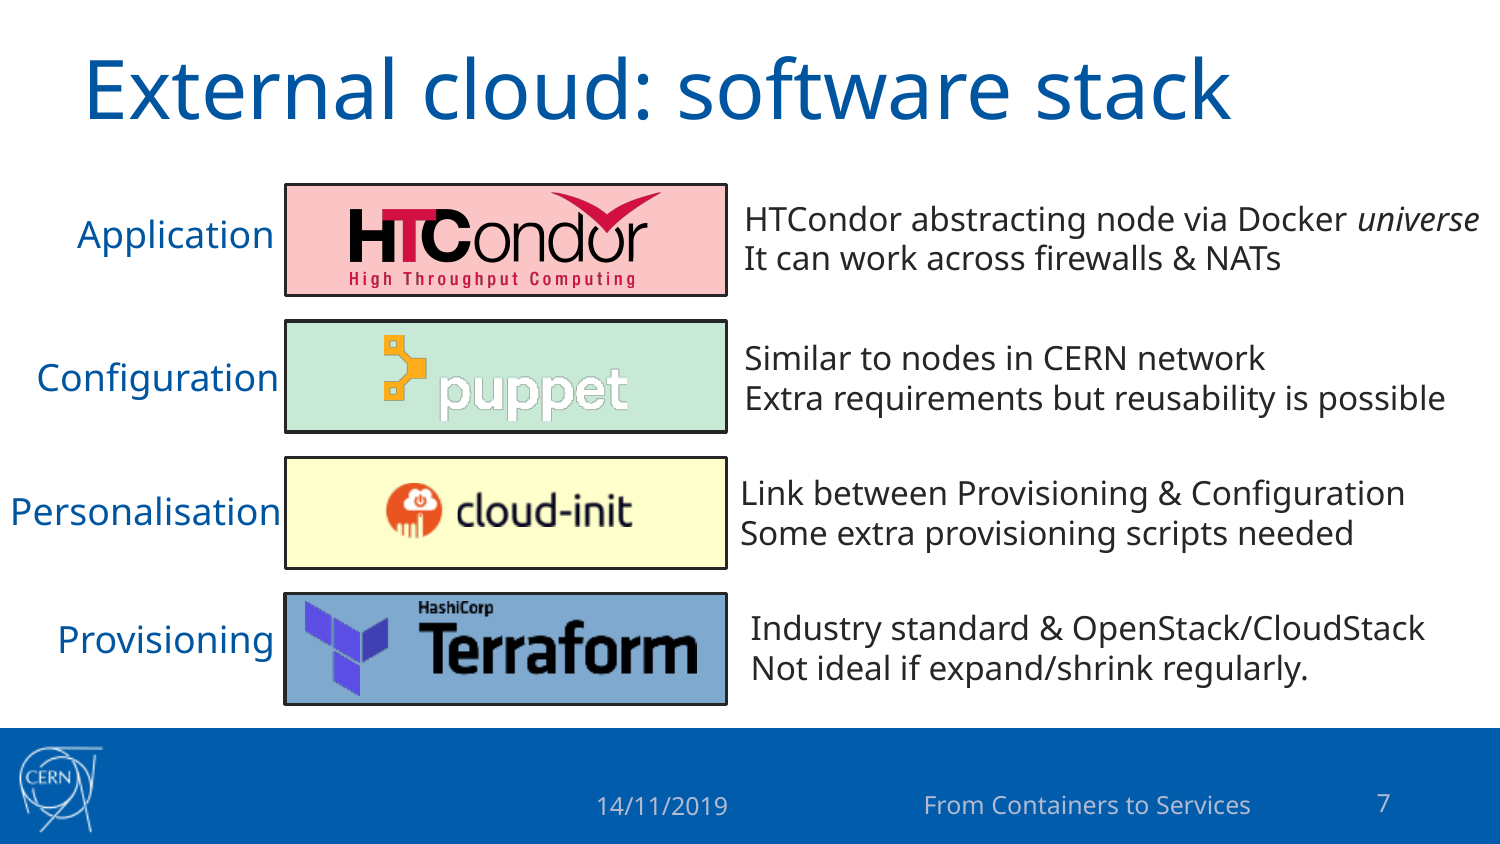

# External cloud: software stack
HTCondor abstracting node via Docker universe
It can work across firewalls & NATs
Application
Similar to nodes in CERN network
Extra requirements but reusability is possible
Configuration
Link between Provisioning & Configuration
Some extra provisioning scripts needed
Personalisation
Industry standard & OpenStack/CloudStack
Not ideal if expand/shrink regularly.
Provisioning
From Containers to Services
14/11/2019